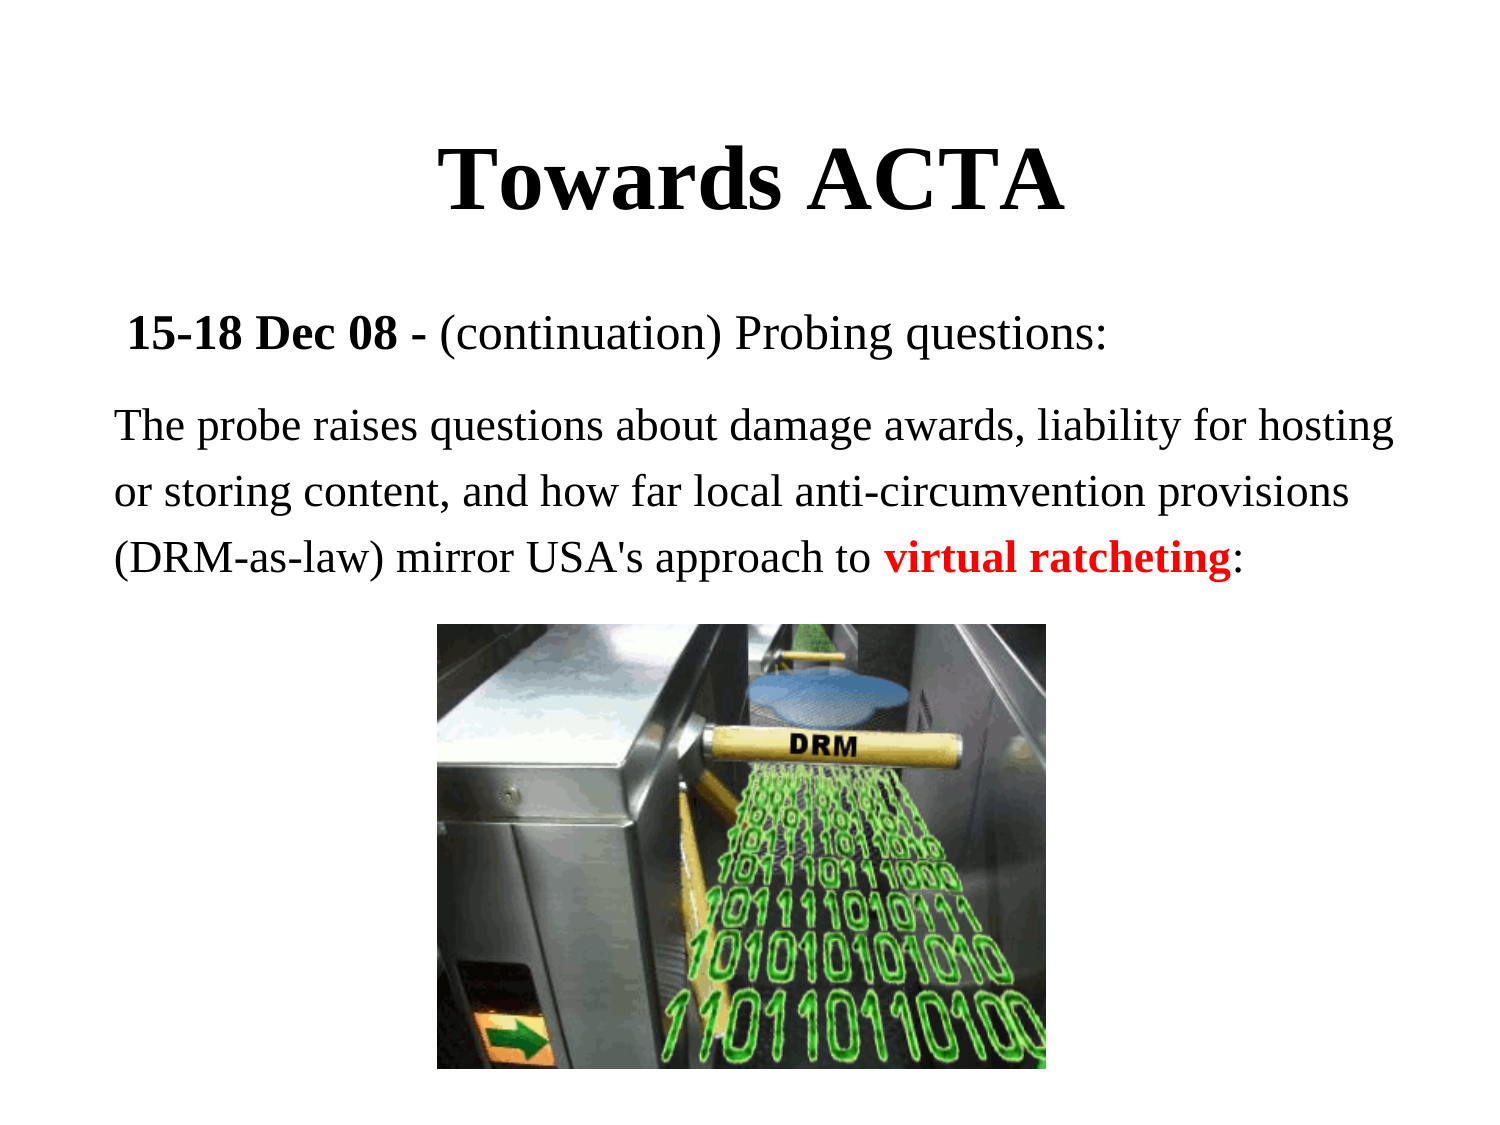

# Towards ACTA
 15-18 Dec 08 - (continuation) Probing questions:
The probe raises questions about damage awards, liability for hosting or storing content, and how far local anti-circumvention provisions (DRM-as-law) mirror USA's approach to virtual ratcheting: